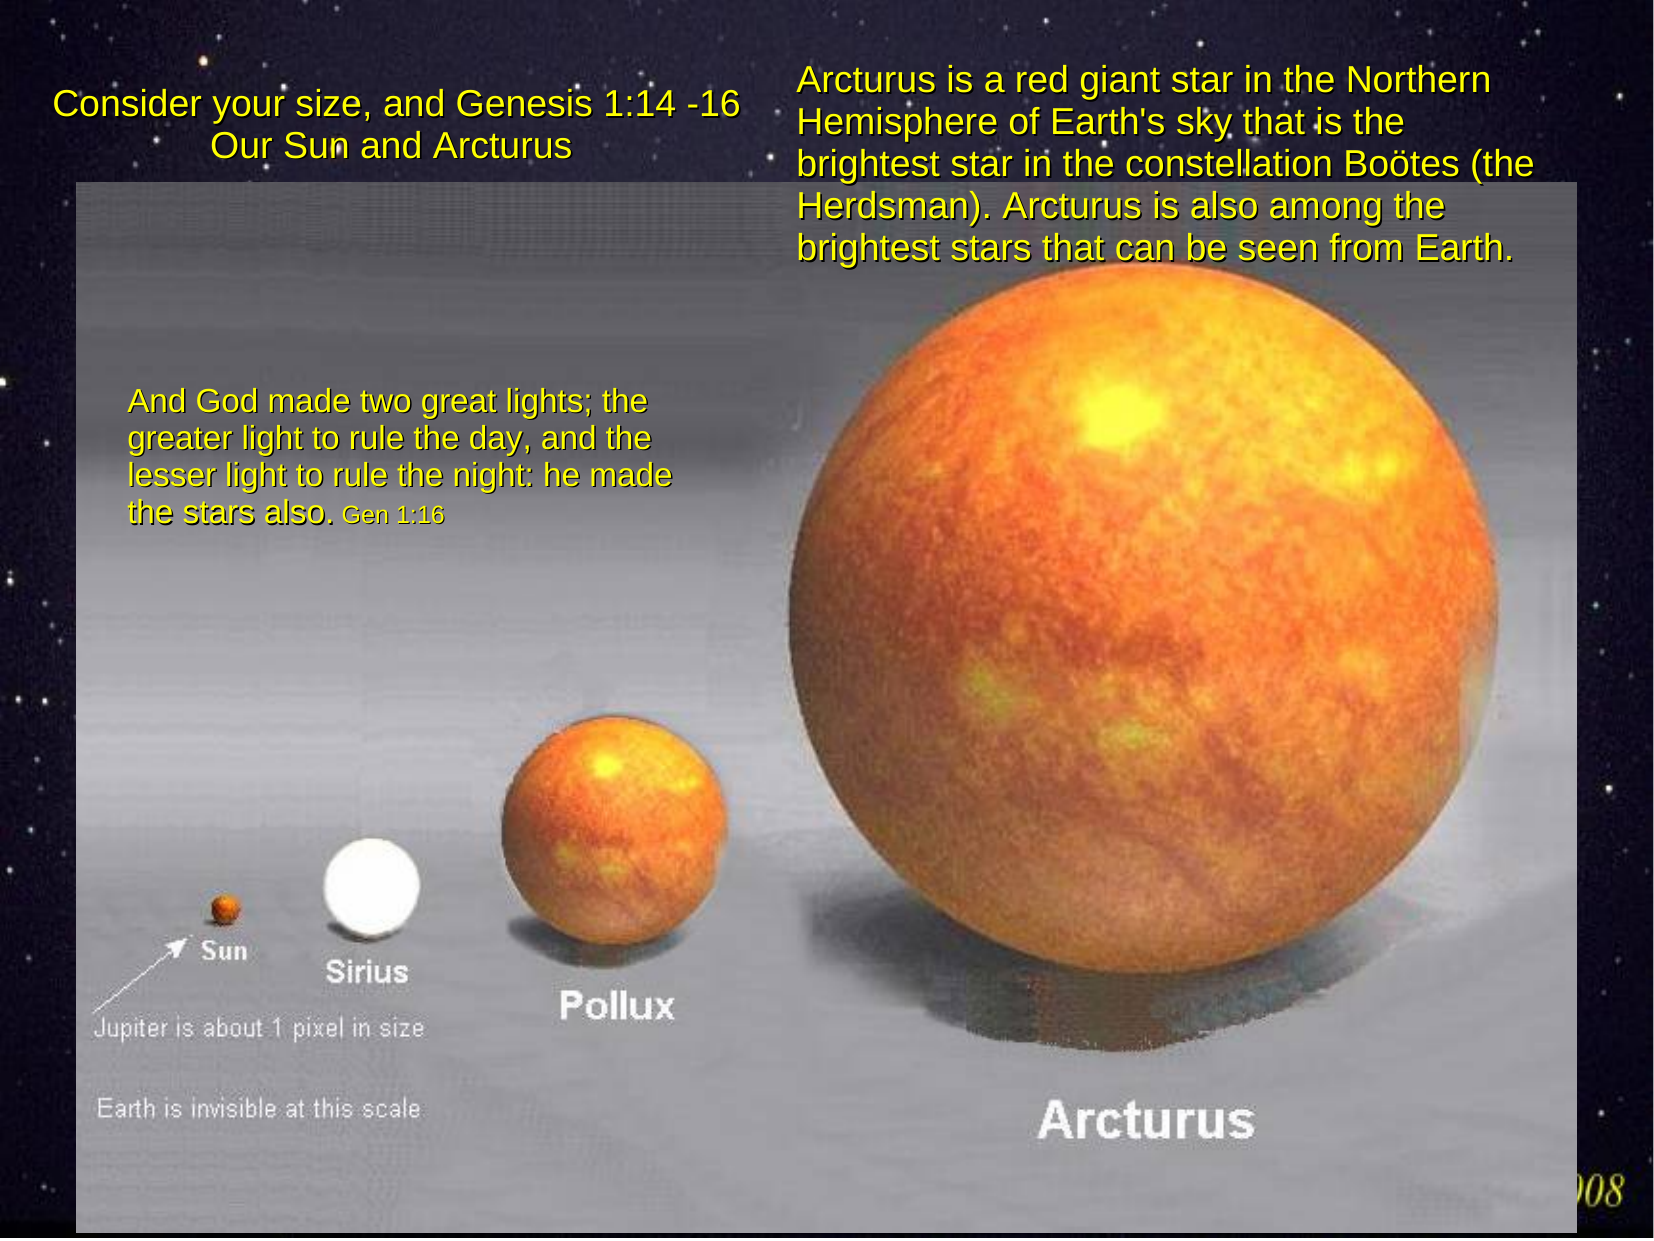

Arcturus is a red giant star in the Northern Hemisphere of Earth's sky that is the brightest star in the constellation Boötes (the Herdsman). Arcturus is also among the brightest stars that can be seen from Earth.
Consider your size, and Genesis 1:14 -16
Our Sun and Arcturus
And God made two great lights; the greater light to rule the day, and the lesser light to rule the night: he made the stars also. Gen 1:16